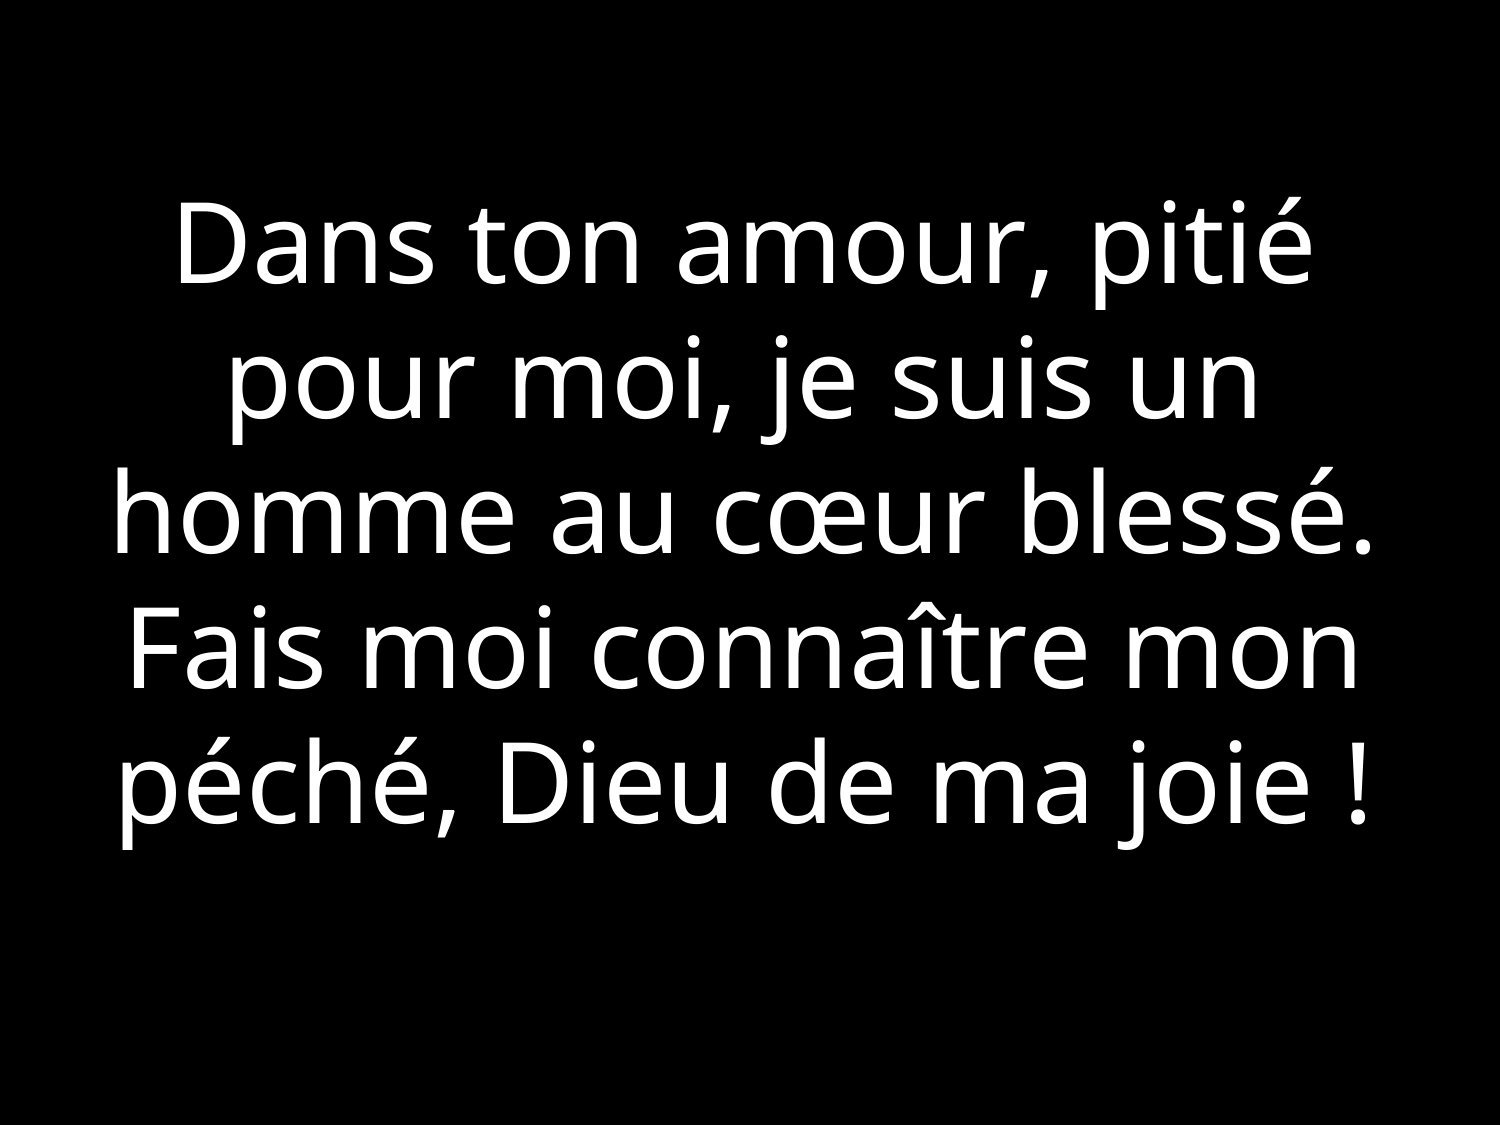

Dans ton amour, pitié pour moi, je suis un homme au cœur blessé. Fais moi connaître mon péché, Dieu de ma joie !